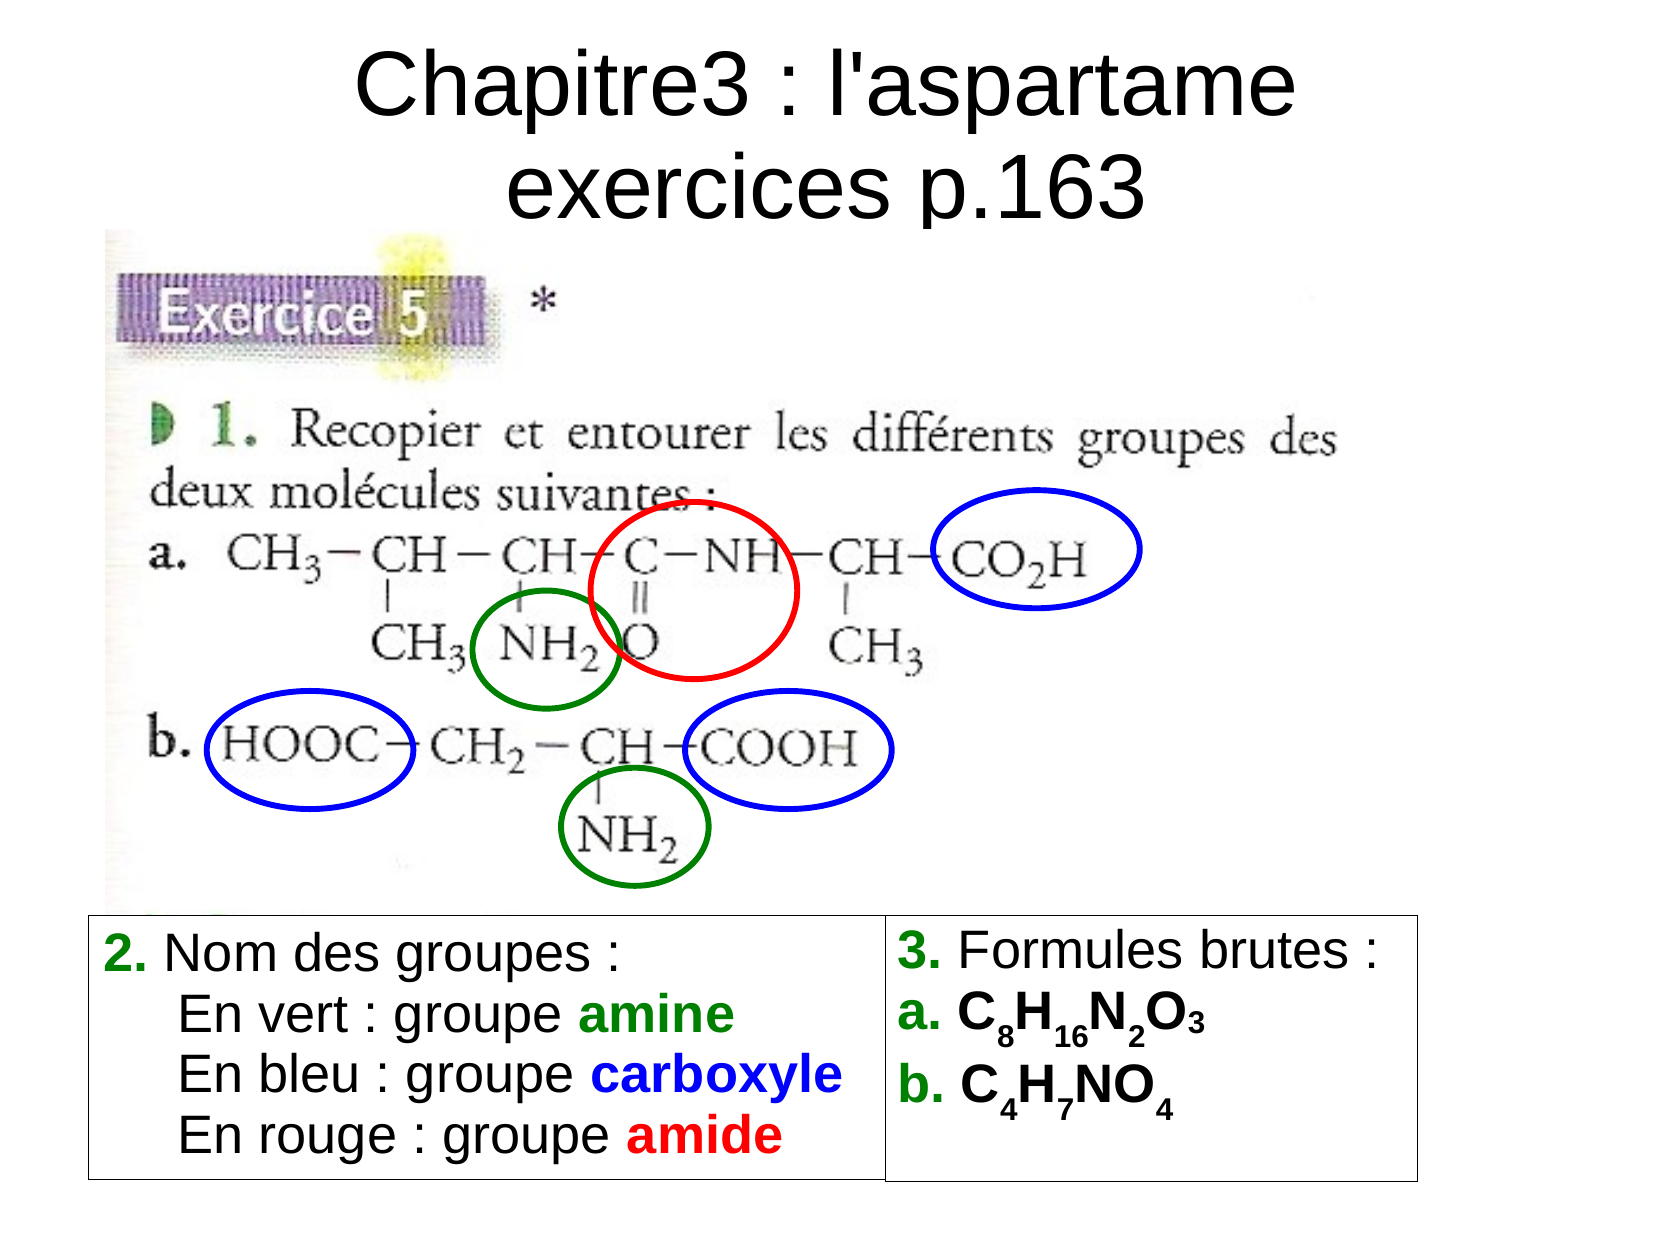

# Chapitre3 : l'aspartame exercices p.163
2. Nom des groupes :
	En vert : groupe amine
	En bleu : groupe carboxyle
	En rouge : groupe amide
3. Formules brutes :
a. C8H16N2O3
b. C4H7NO4